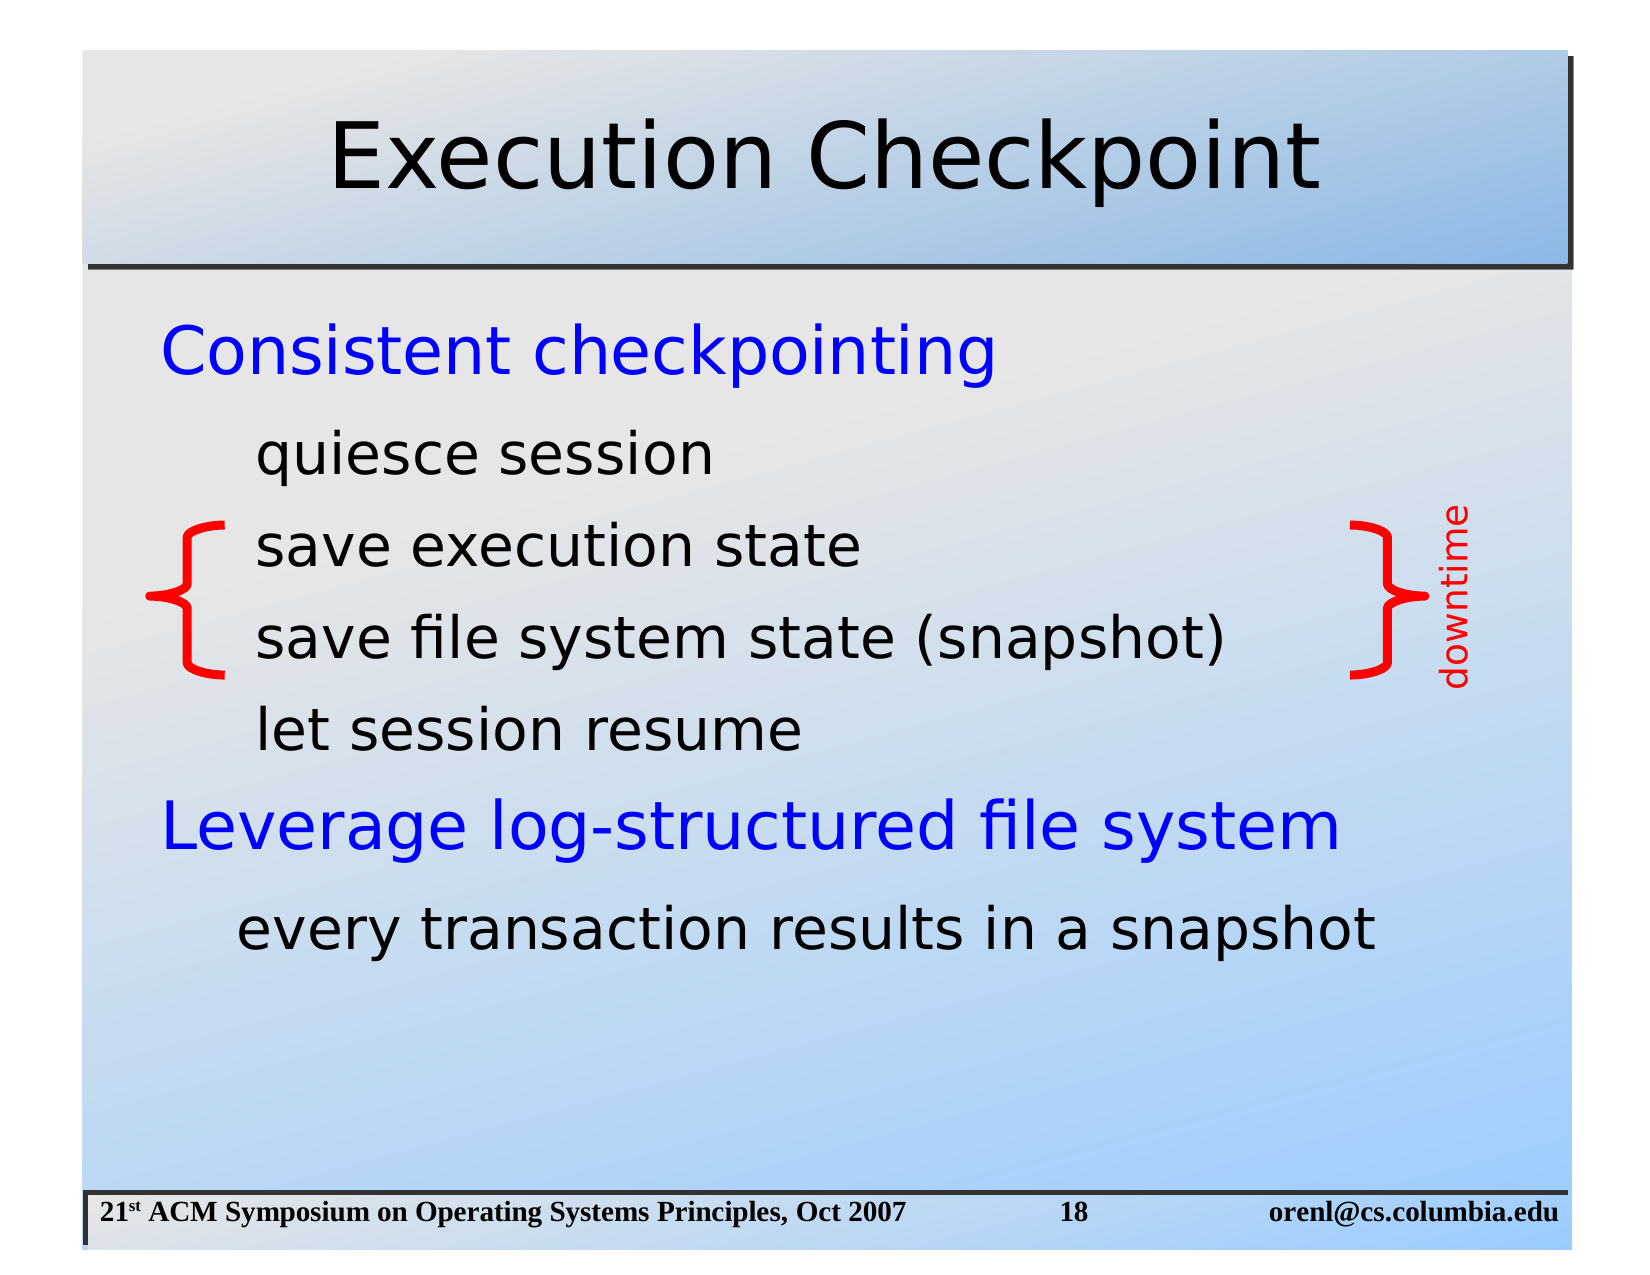

# Execution Checkpoint
Consistent checkpointing
 quiesce session
 save execution state
 save file system state (snapshot)
 let session resume
Leverage log-structured file system
every transaction results in a snapshot
downtime